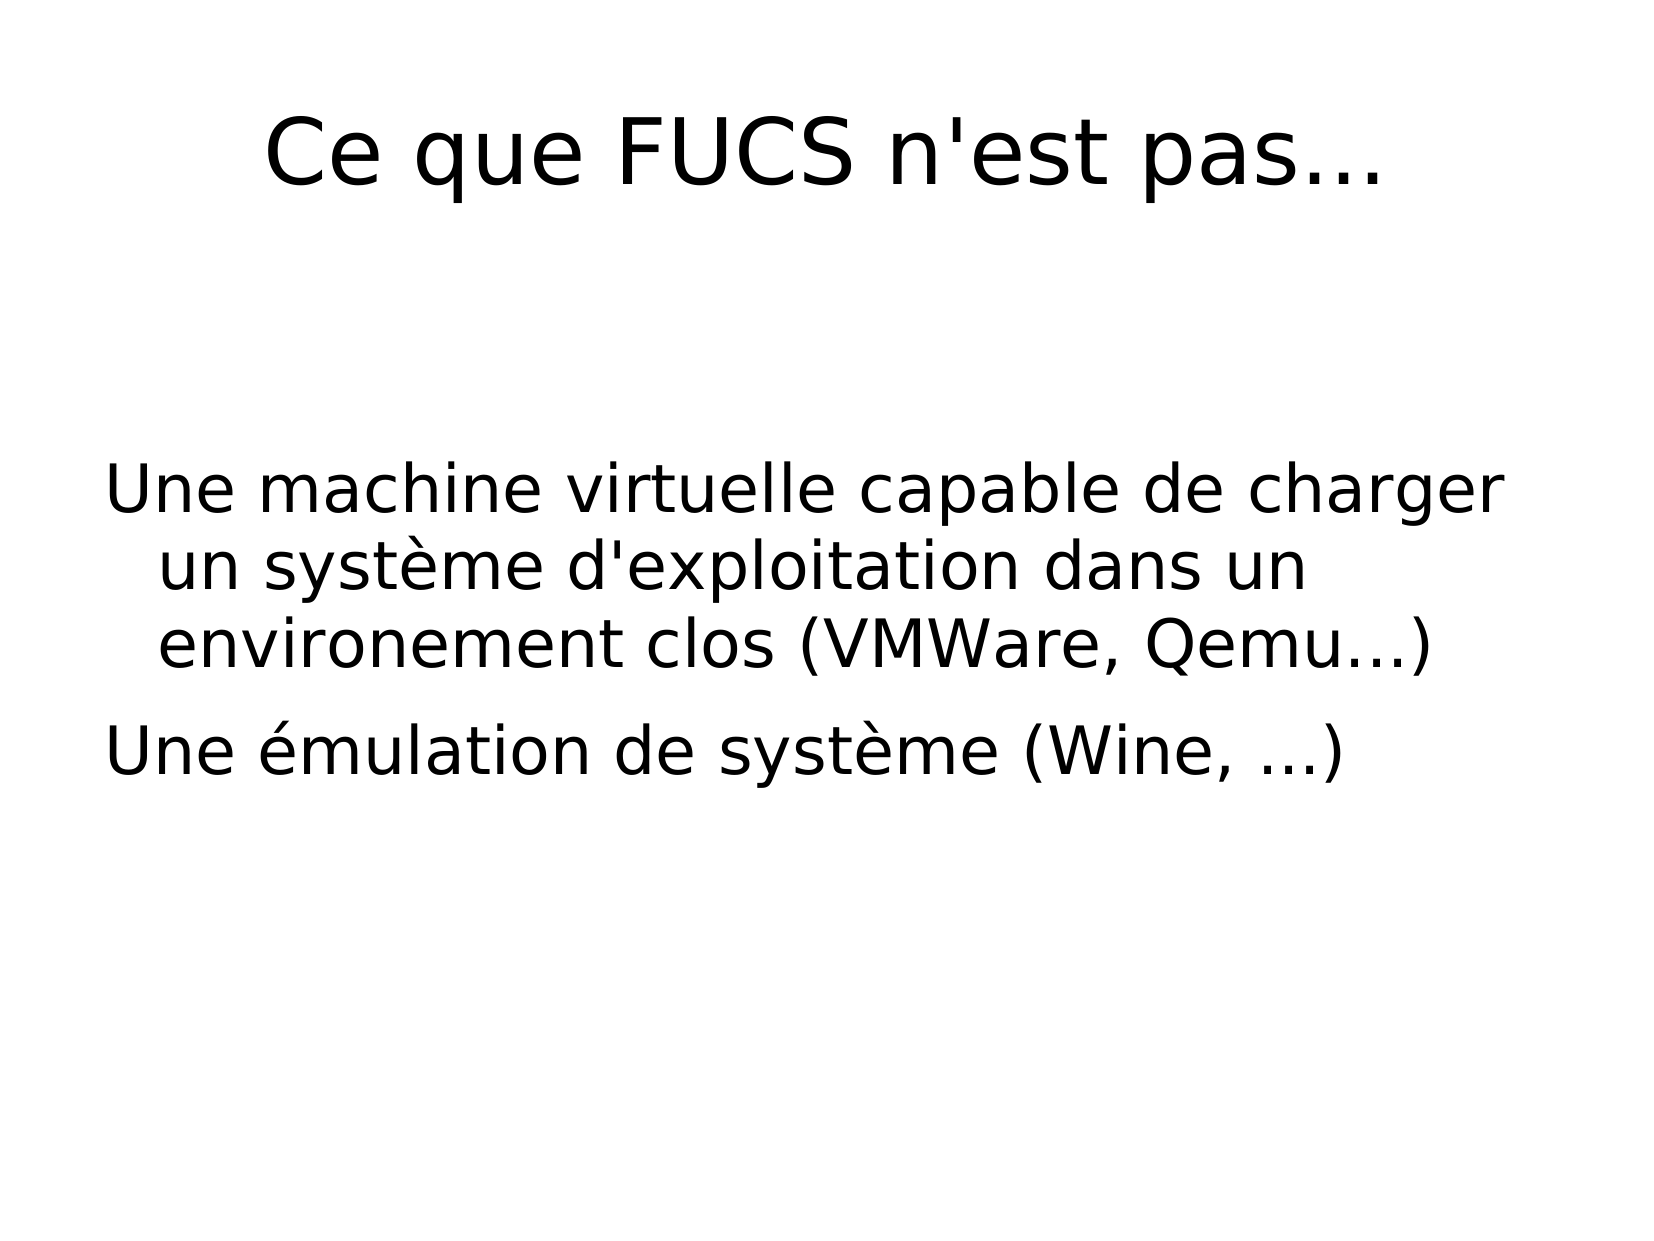

# Ce que FUCS n'est pas...
Une machine virtuelle capable de charger un système d'exploitation dans un environement clos (VMWare, Qemu...)
Une émulation de système (Wine, ...)